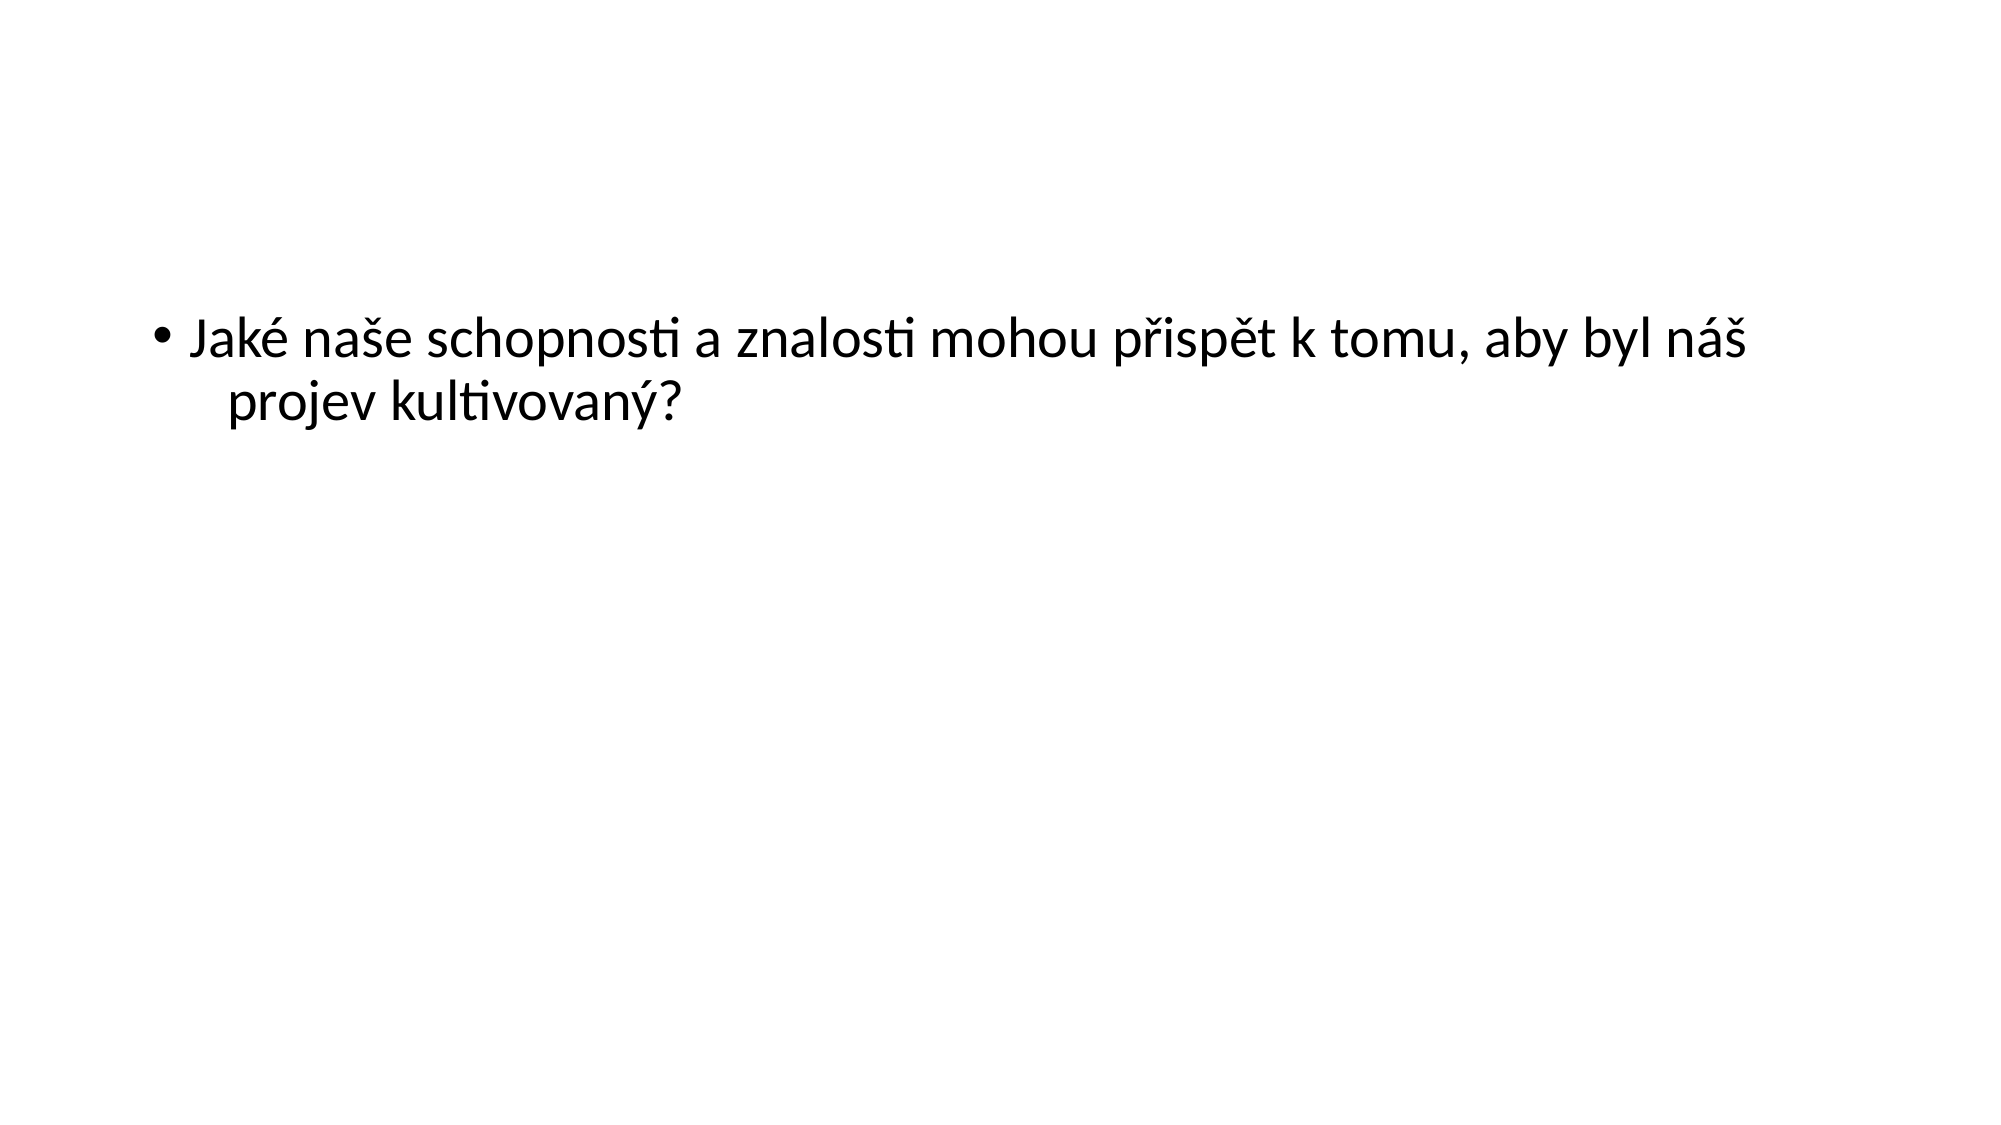

#
Jaké naše schopnosti a znalosti mohou přispět k tomu, aby byl náš projev kultivovaný?